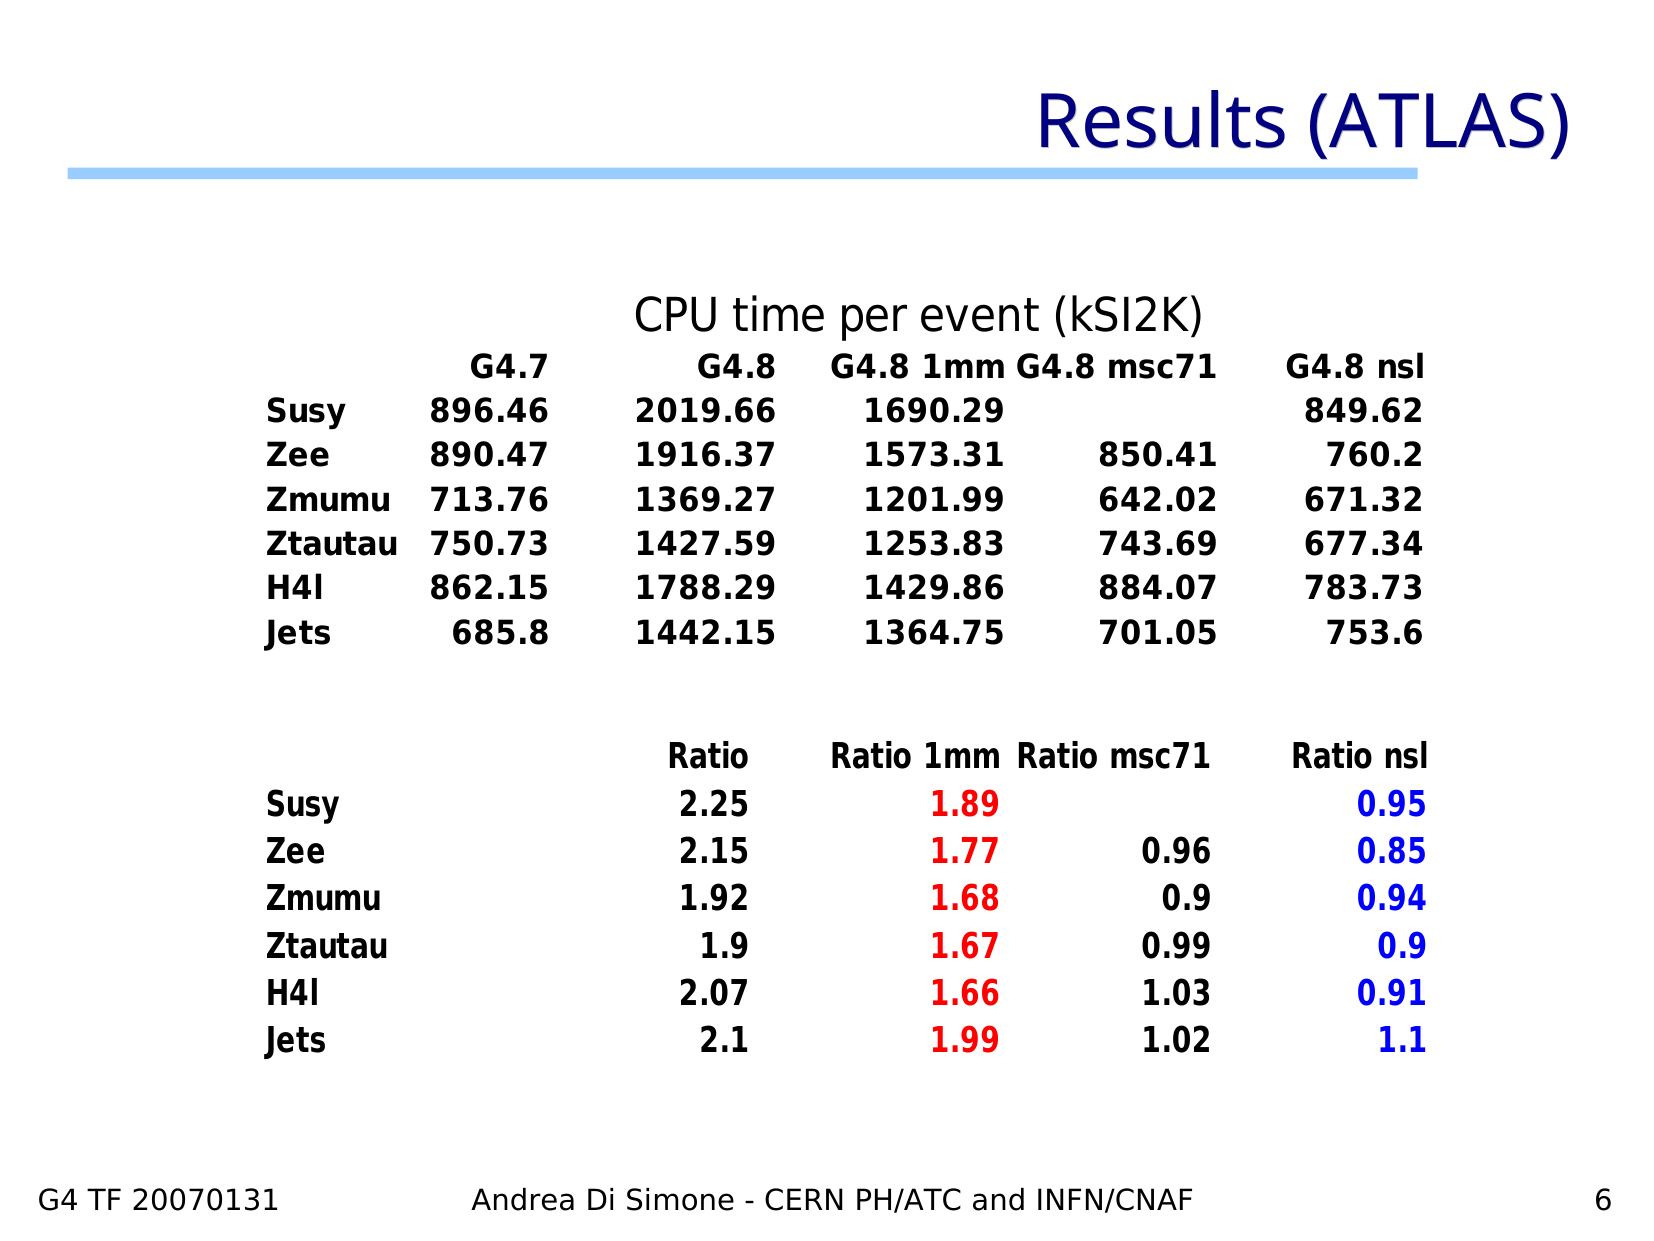

# Results (ATLAS)
G4 TF 20070131
Andrea Di Simone - CERN PH/ATC and INFN/CNAF
6